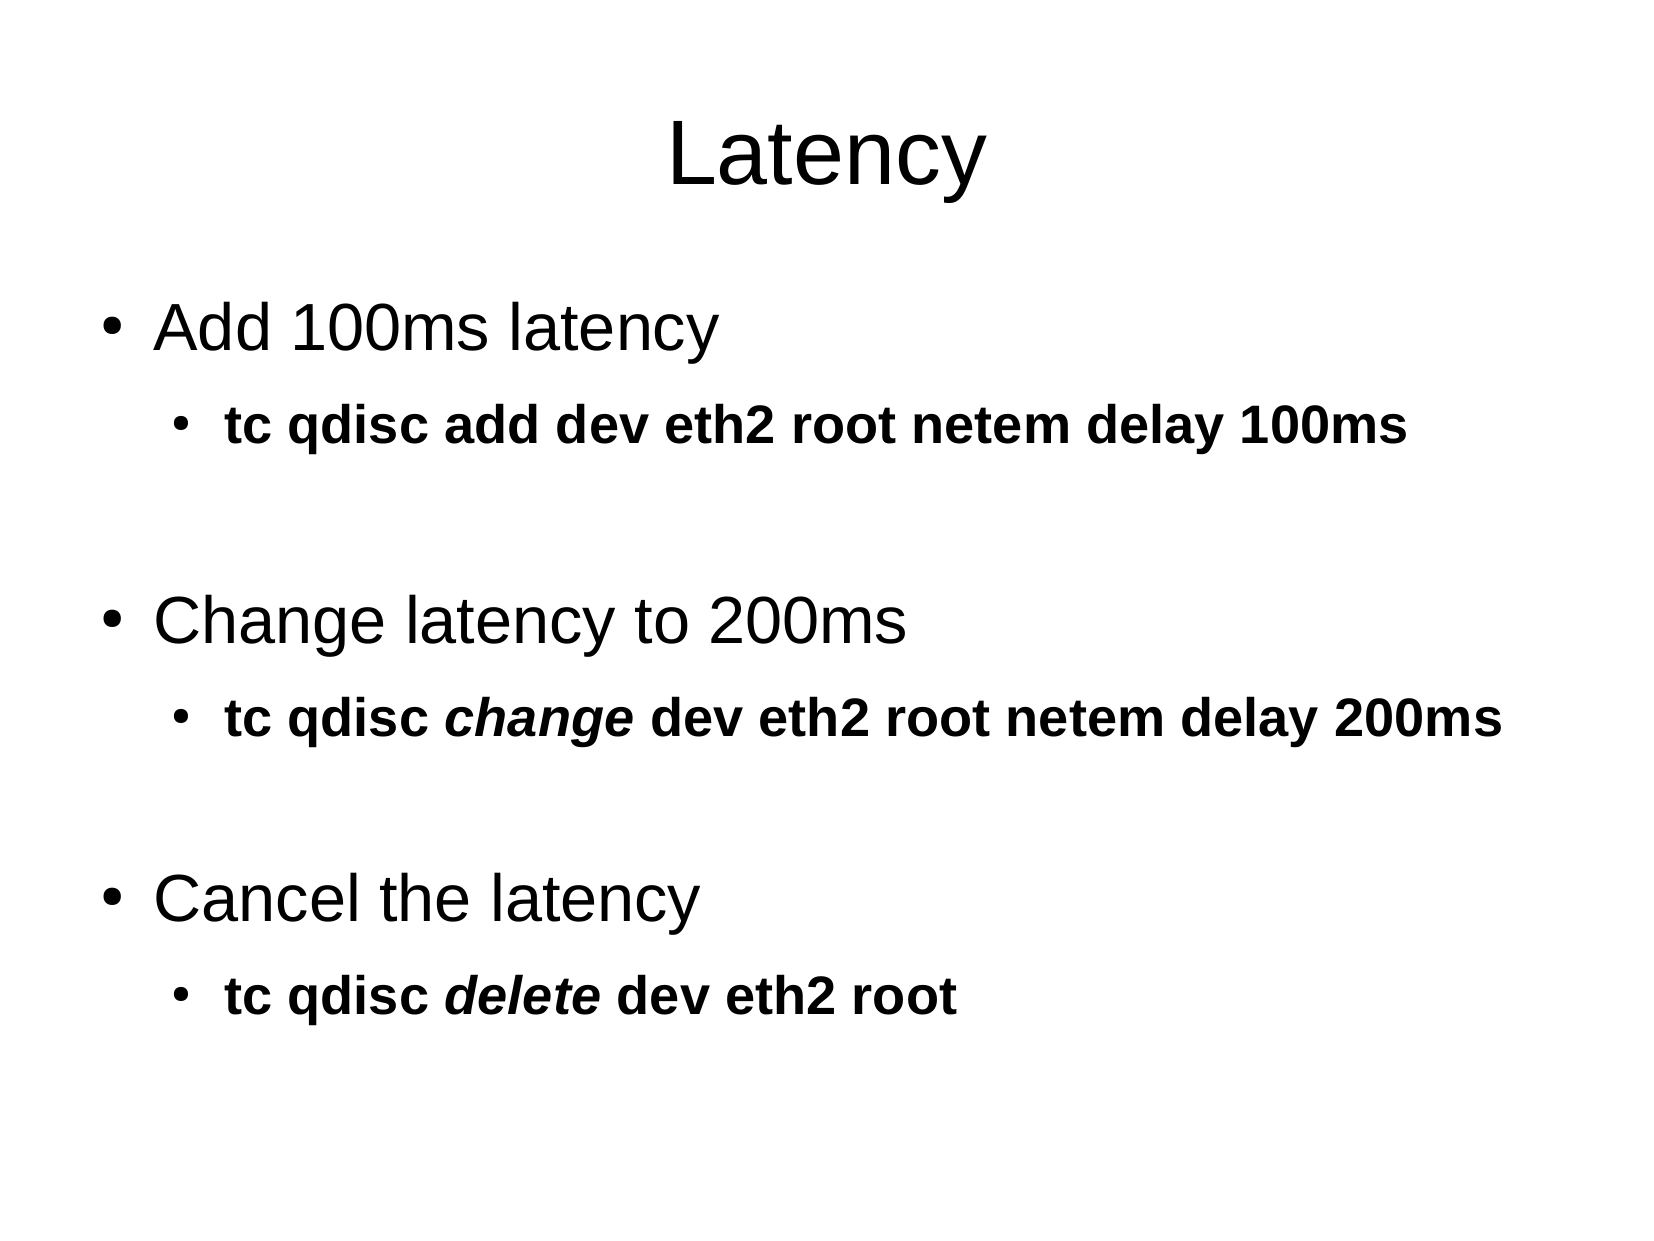

# Latency
Add 100ms latency
tc qdisc add dev eth2 root netem delay 100ms
Change latency to 200ms
tc qdisc change dev eth2 root netem delay 200ms
Cancel the latency
tc qdisc delete dev eth2 root